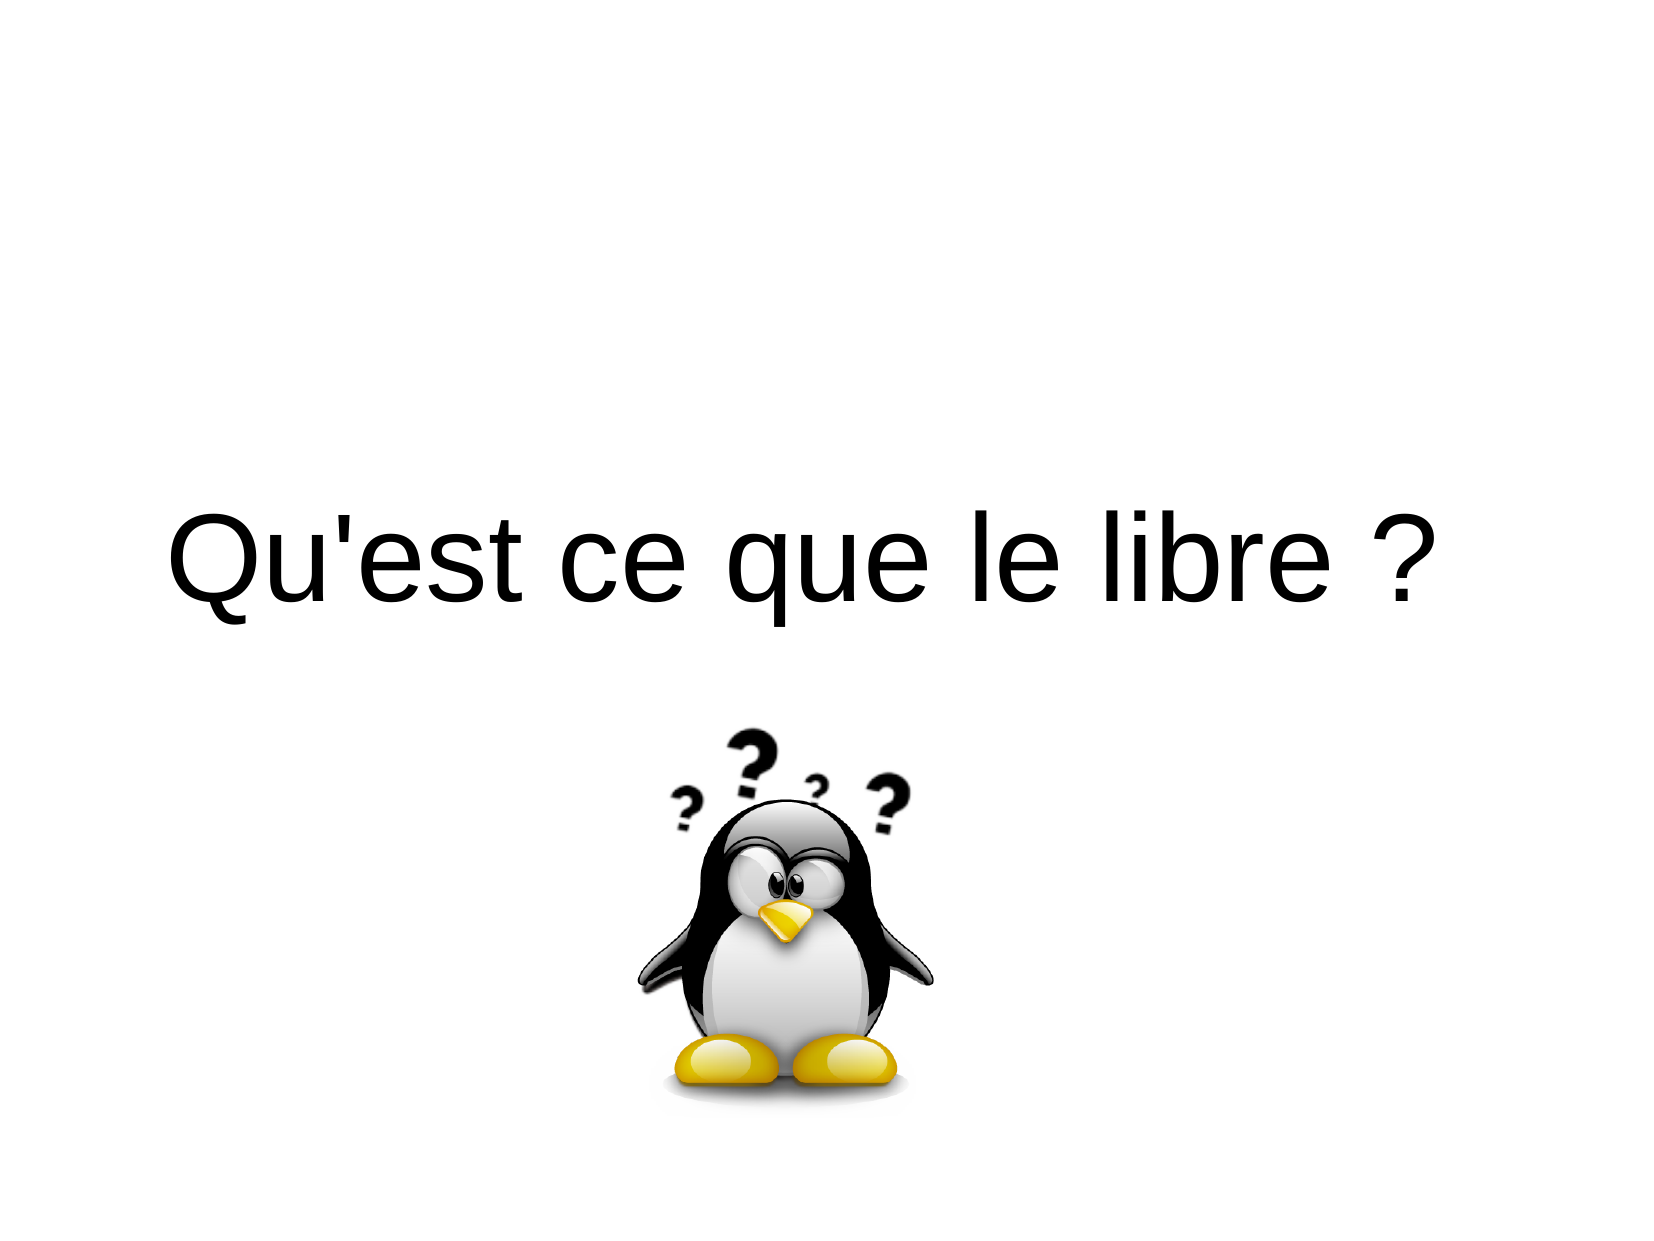

# Qu'est ce que le libre ?